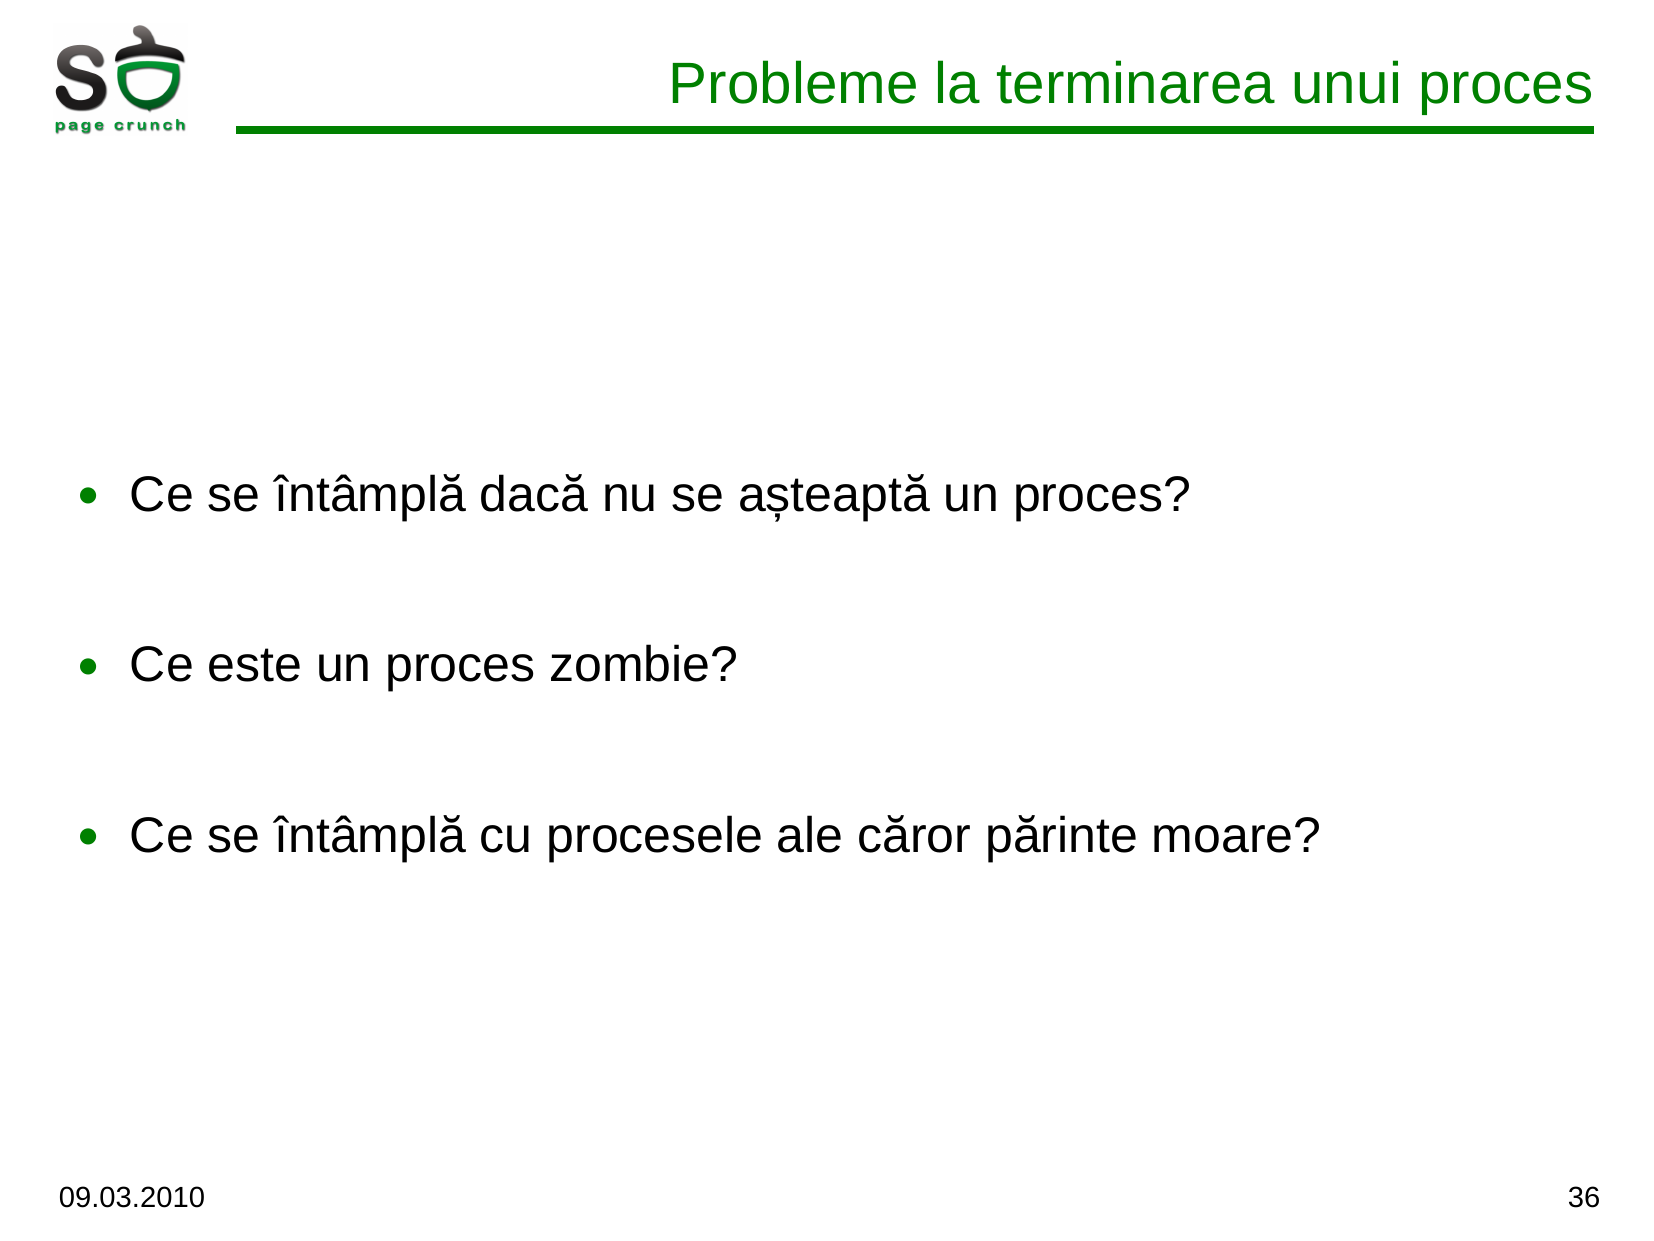

# Probleme la terminarea unui proces
Ce se întâmplă dacă nu se așteaptă un proces?
Ce este un proces zombie?
Ce se întâmplă cu procesele ale căror părinte moare?
09.03.2010
36